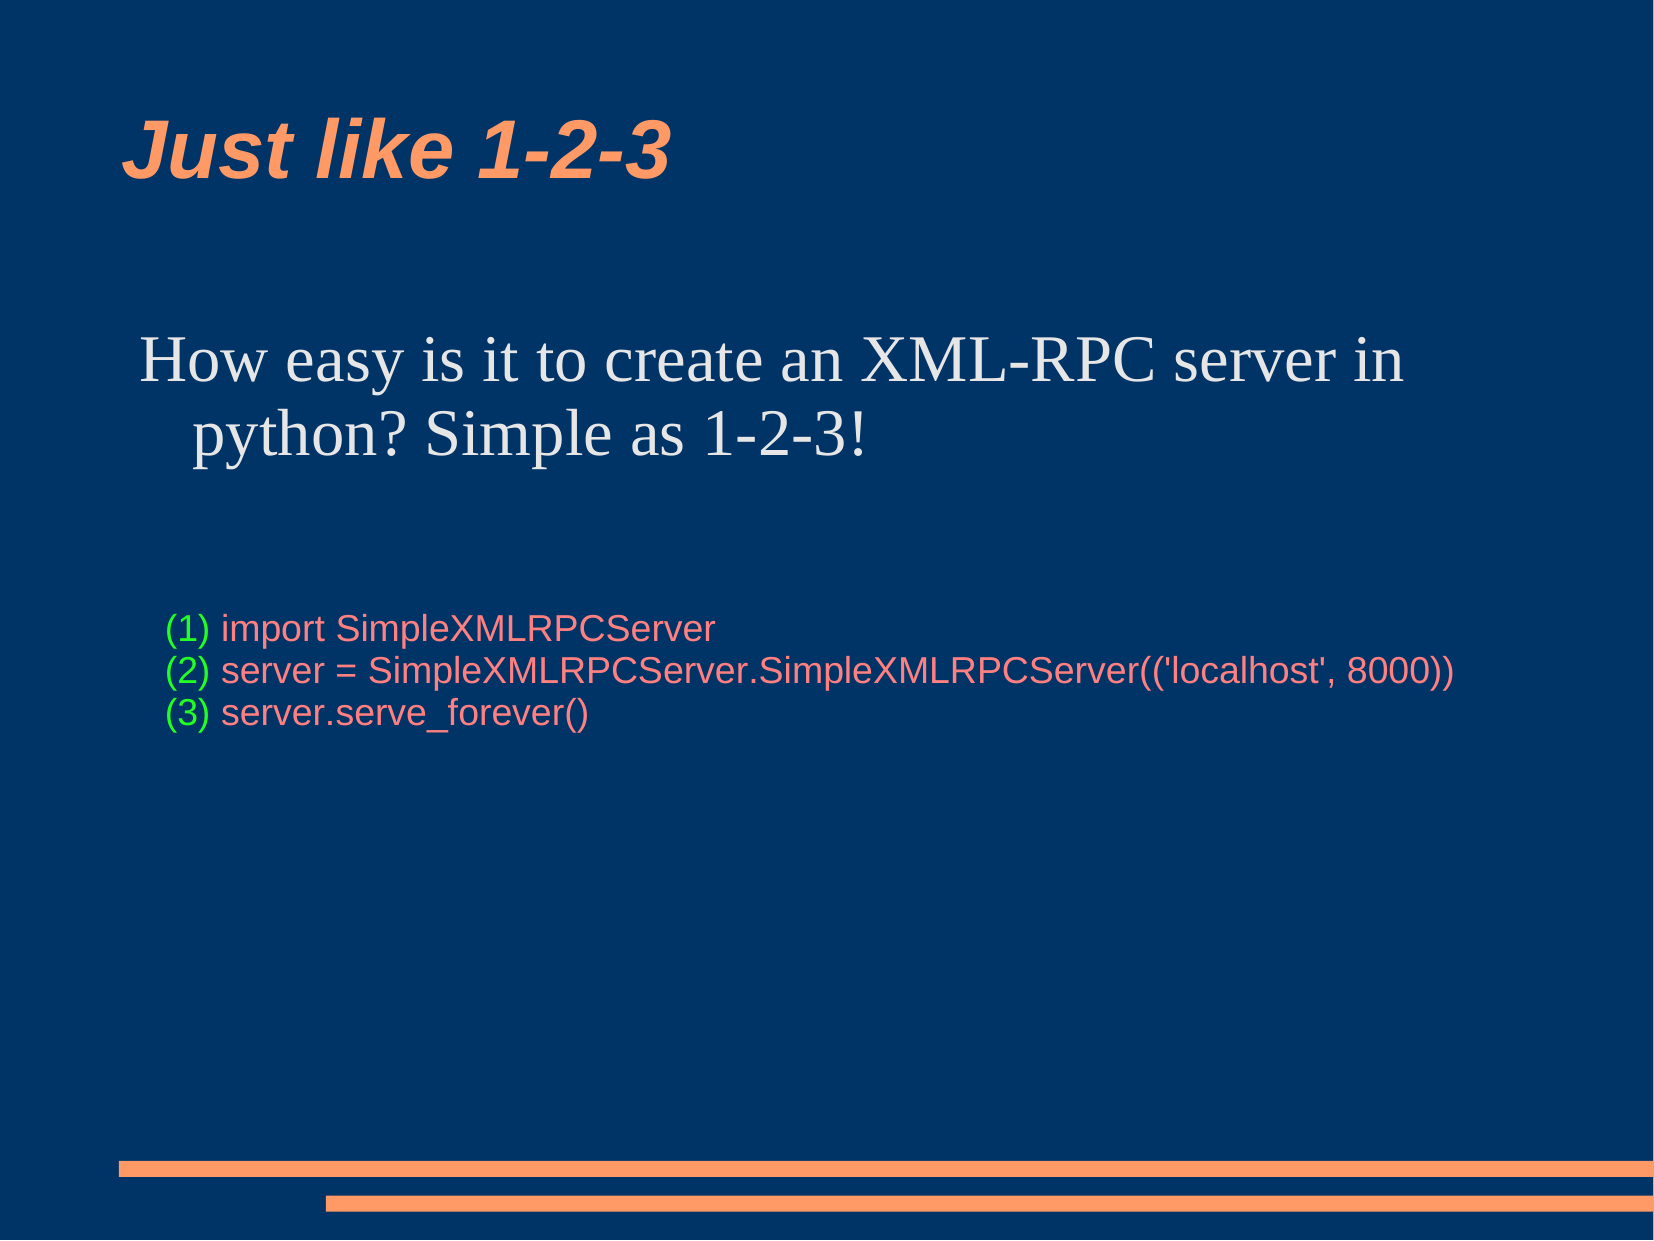

# Just like 1-2-3
How easy is it to create an XML-RPC server in python? Simple as 1-2-3!
(1) import SimpleXMLRPCServer
(2) server = SimpleXMLRPCServer.SimpleXMLRPCServer(('localhost', 8000))
(3) server.serve_forever()